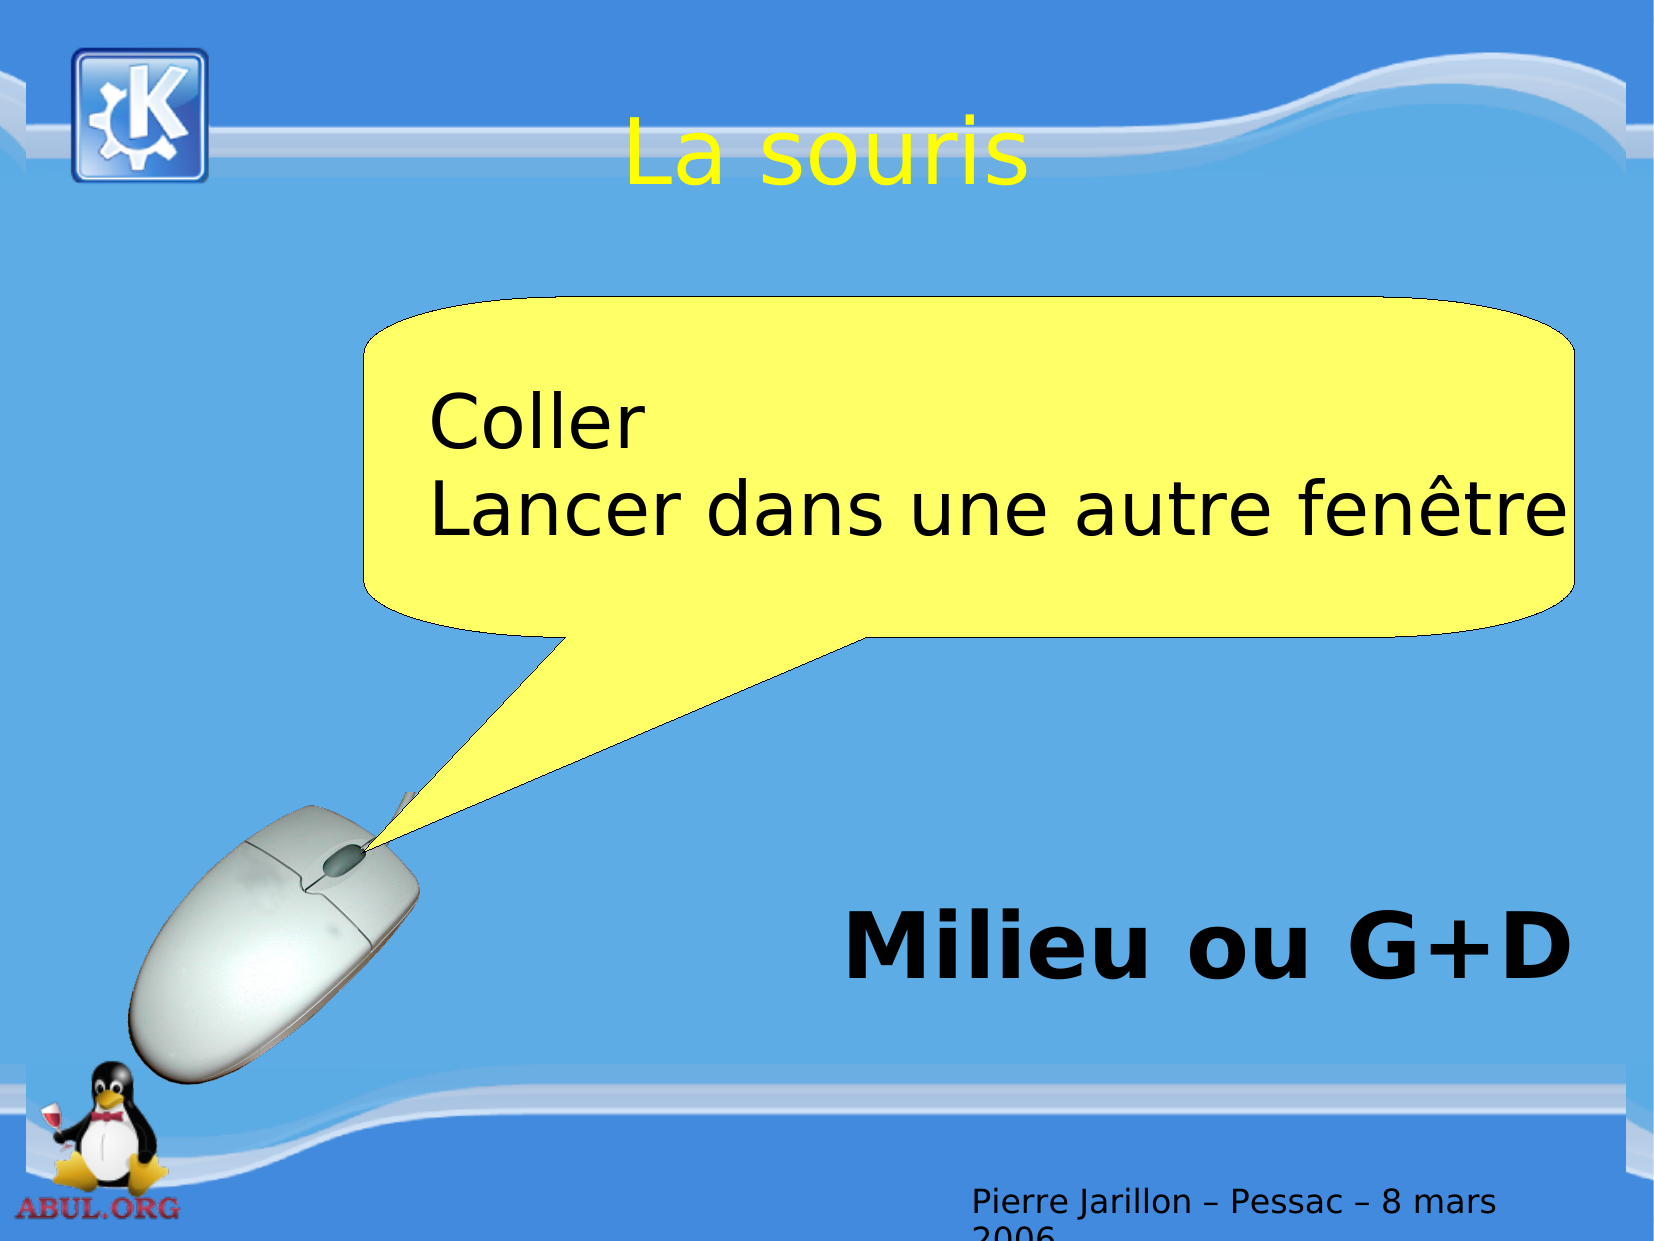

# La souris
Coller
Lancer dans une autre fenêtre
Milieu ou G+D
Pierre Jarillon – Pessac – 8 mars 2006